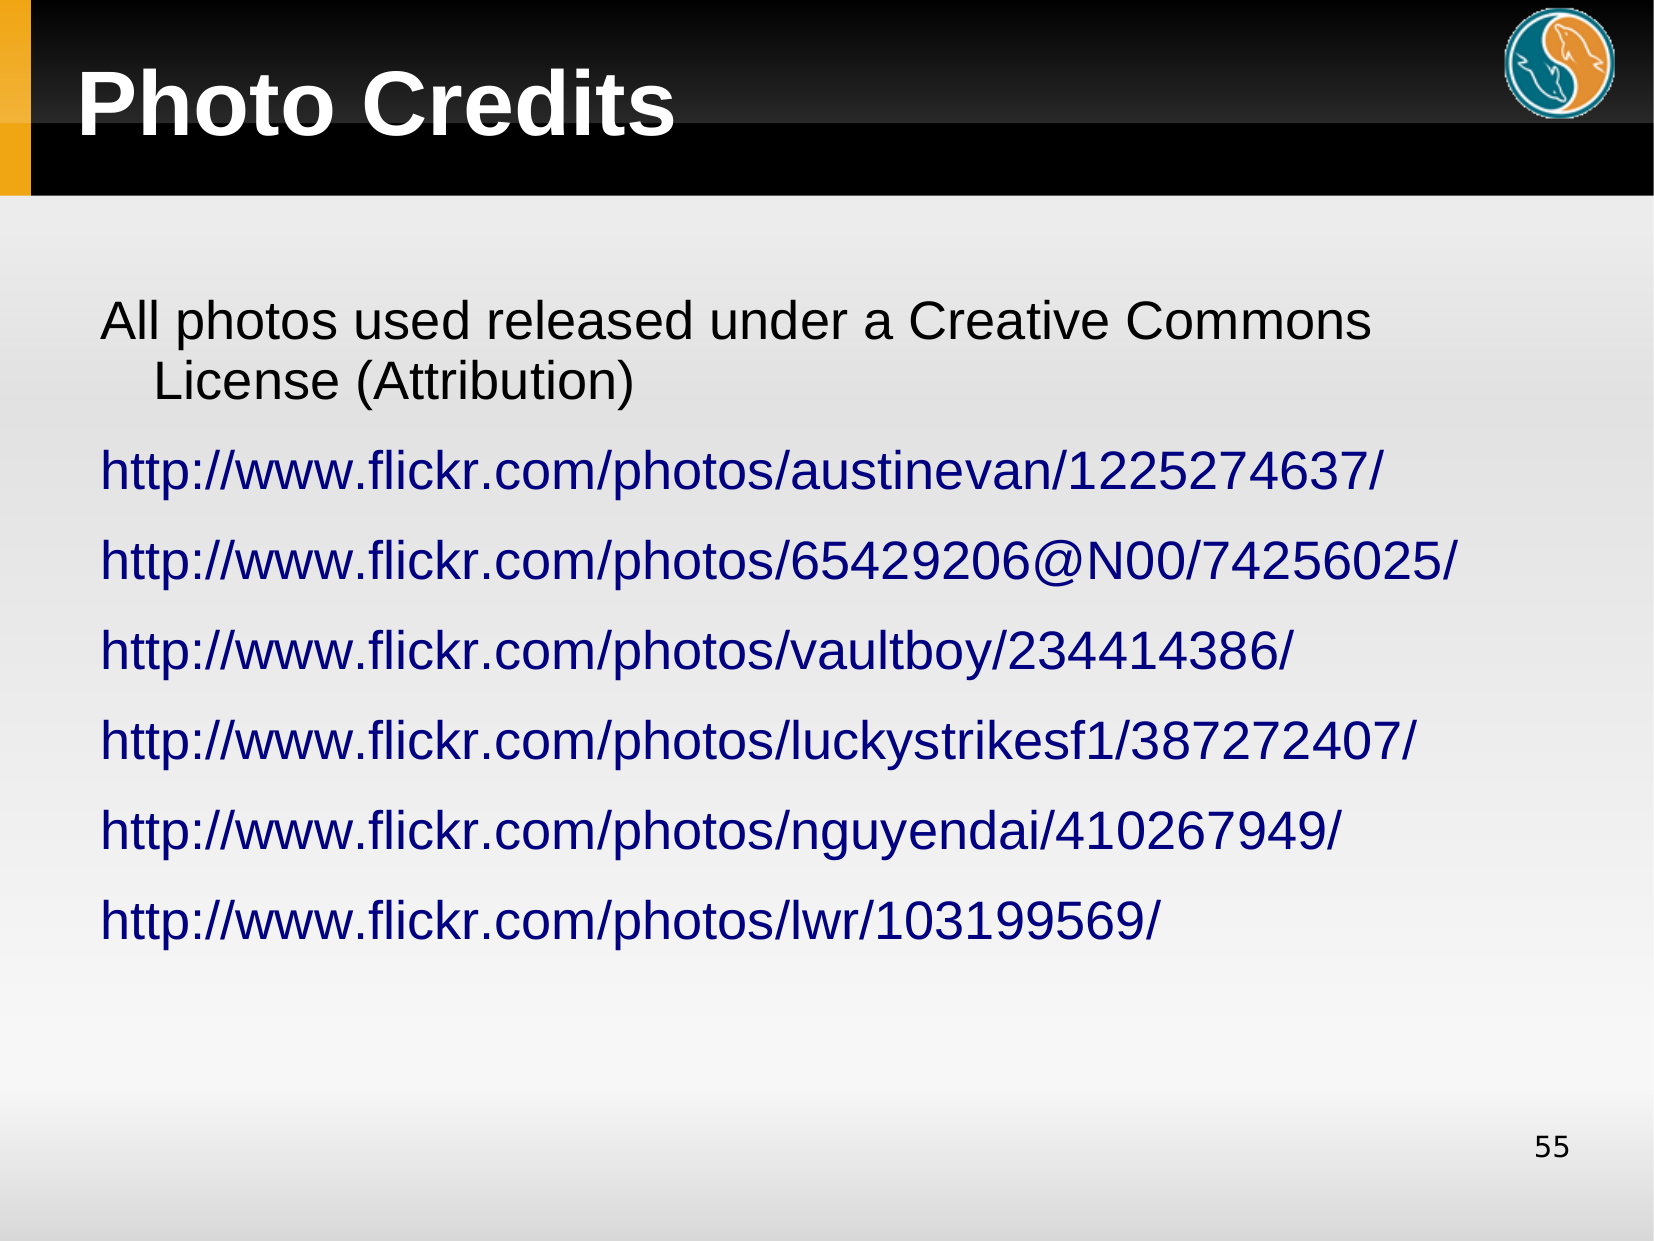

# Photo Credits
All photos used released under a Creative Commons License (Attribution)
http://www.flickr.com/photos/austinevan/1225274637/
http://www.flickr.com/photos/65429206@N00/74256025/
http://www.flickr.com/photos/vaultboy/234414386/
http://www.flickr.com/photos/luckystrikesf1/387272407/
http://www.flickr.com/photos/nguyendai/410267949/
http://www.flickr.com/photos/lwr/103199569/
55